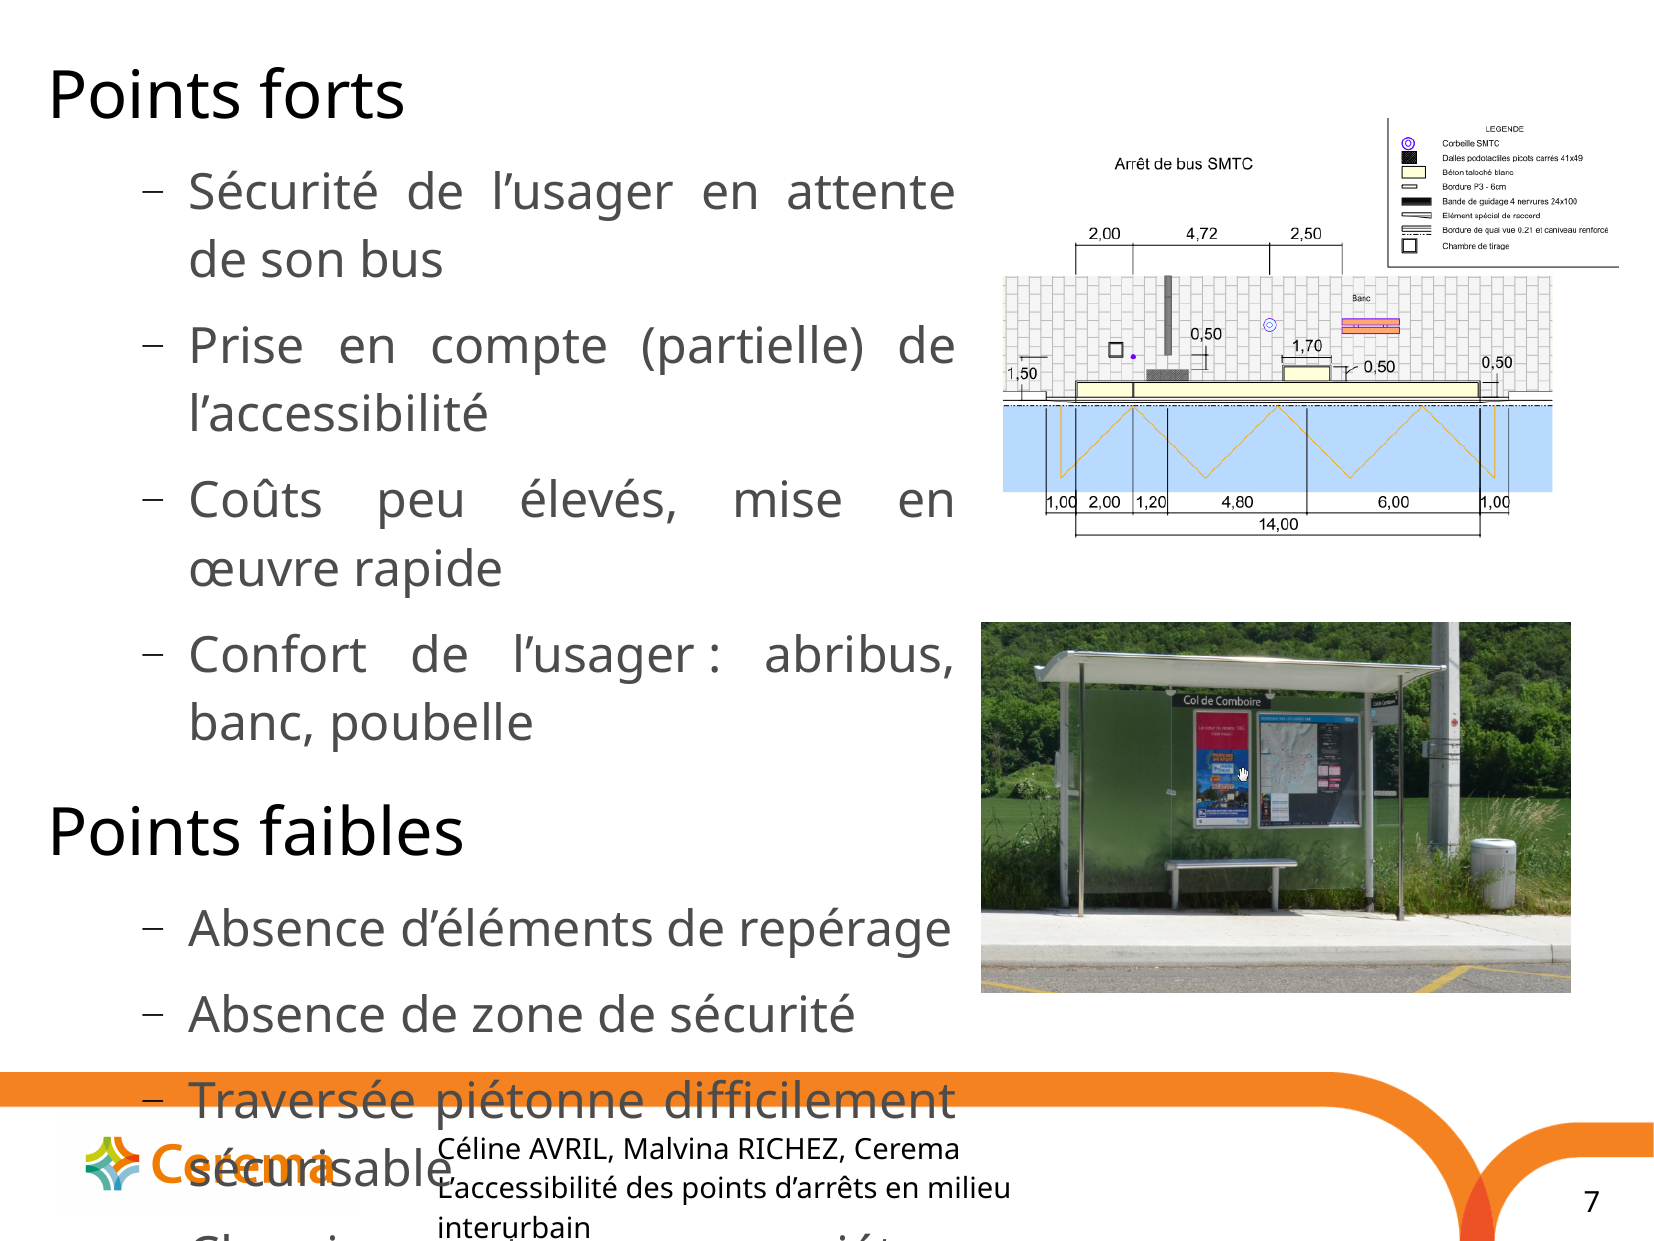

# Points forts
Sécurité de l’usager en attente de son bus
Prise en compte (partielle) de l’accessibilité
Coûts peu élevés, mise en œuvre rapide
Confort de l’usager : abribus, banc, poubelle
Points faibles
Absence d’éléments de repérage
Absence de zone de sécurité
Traversée piétonne difficilement sécurisable
Cheminement piéton partiellement accessible depuis le hameau
7